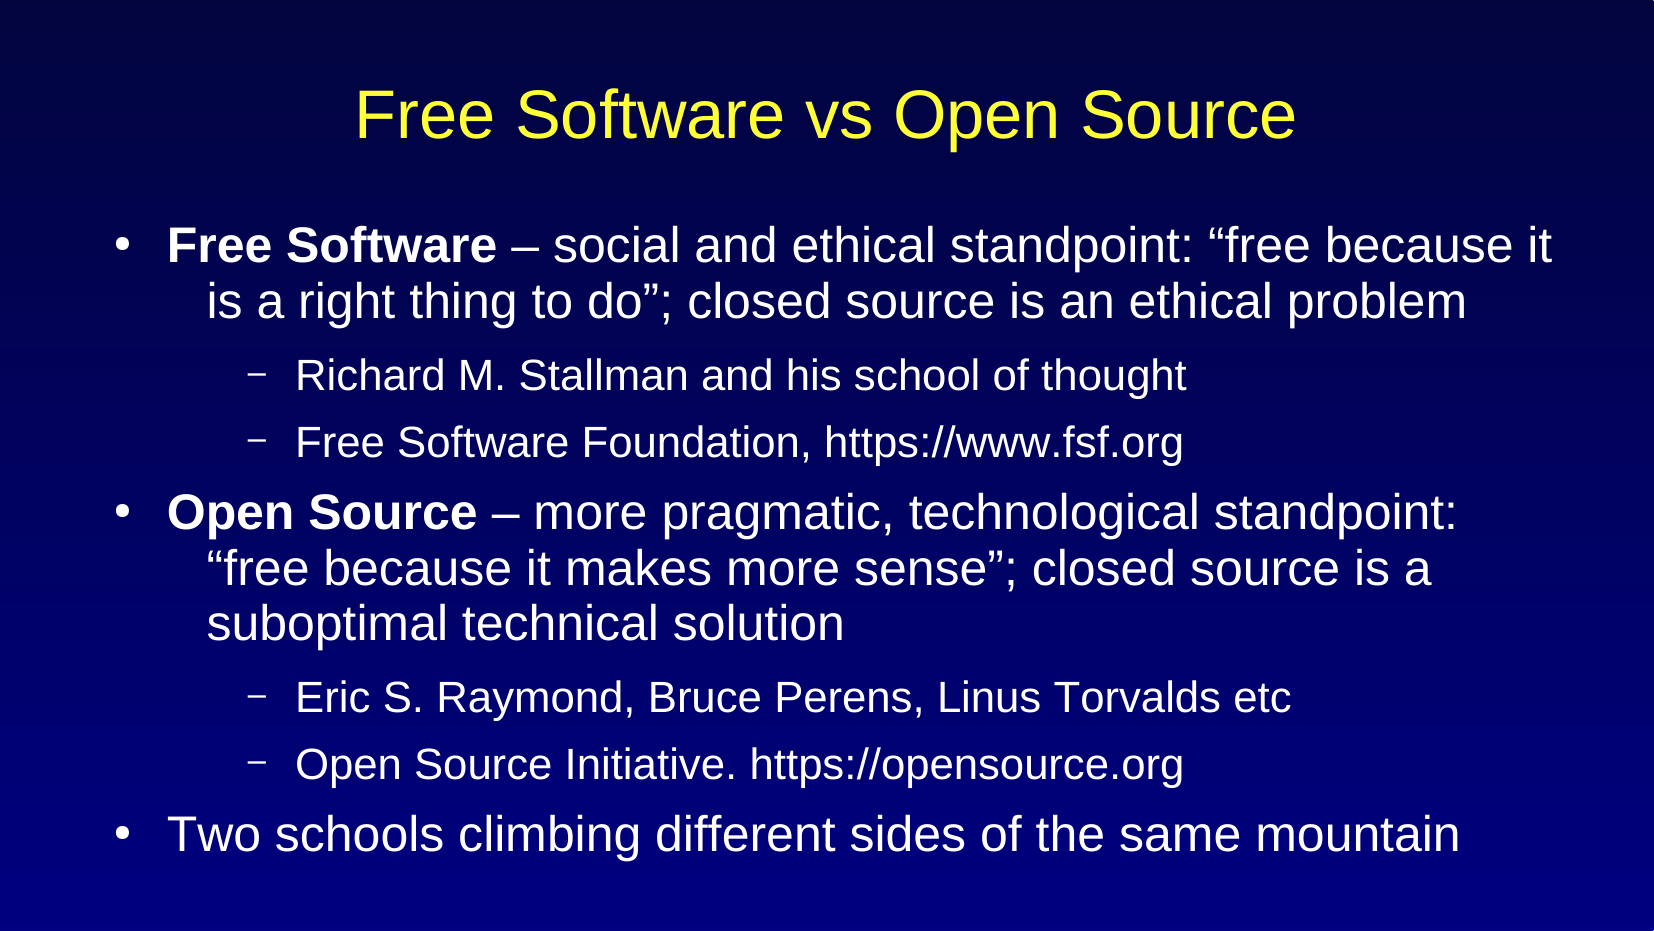

# Free Software vs Open Source
Free Software – social and ethical standpoint: “free because it is a right thing to do”; closed source is an ethical problem
Richard M. Stallman and his school of thought
Free Software Foundation, https://www.fsf.org
Open Source – more pragmatic, technological standpoint: “free because it makes more sense”; closed source is a suboptimal technical solution
Eric S. Raymond, Bruce Perens, Linus Torvalds etc
Open Source Initiative. https://opensource.org
Two schools climbing different sides of the same mountain